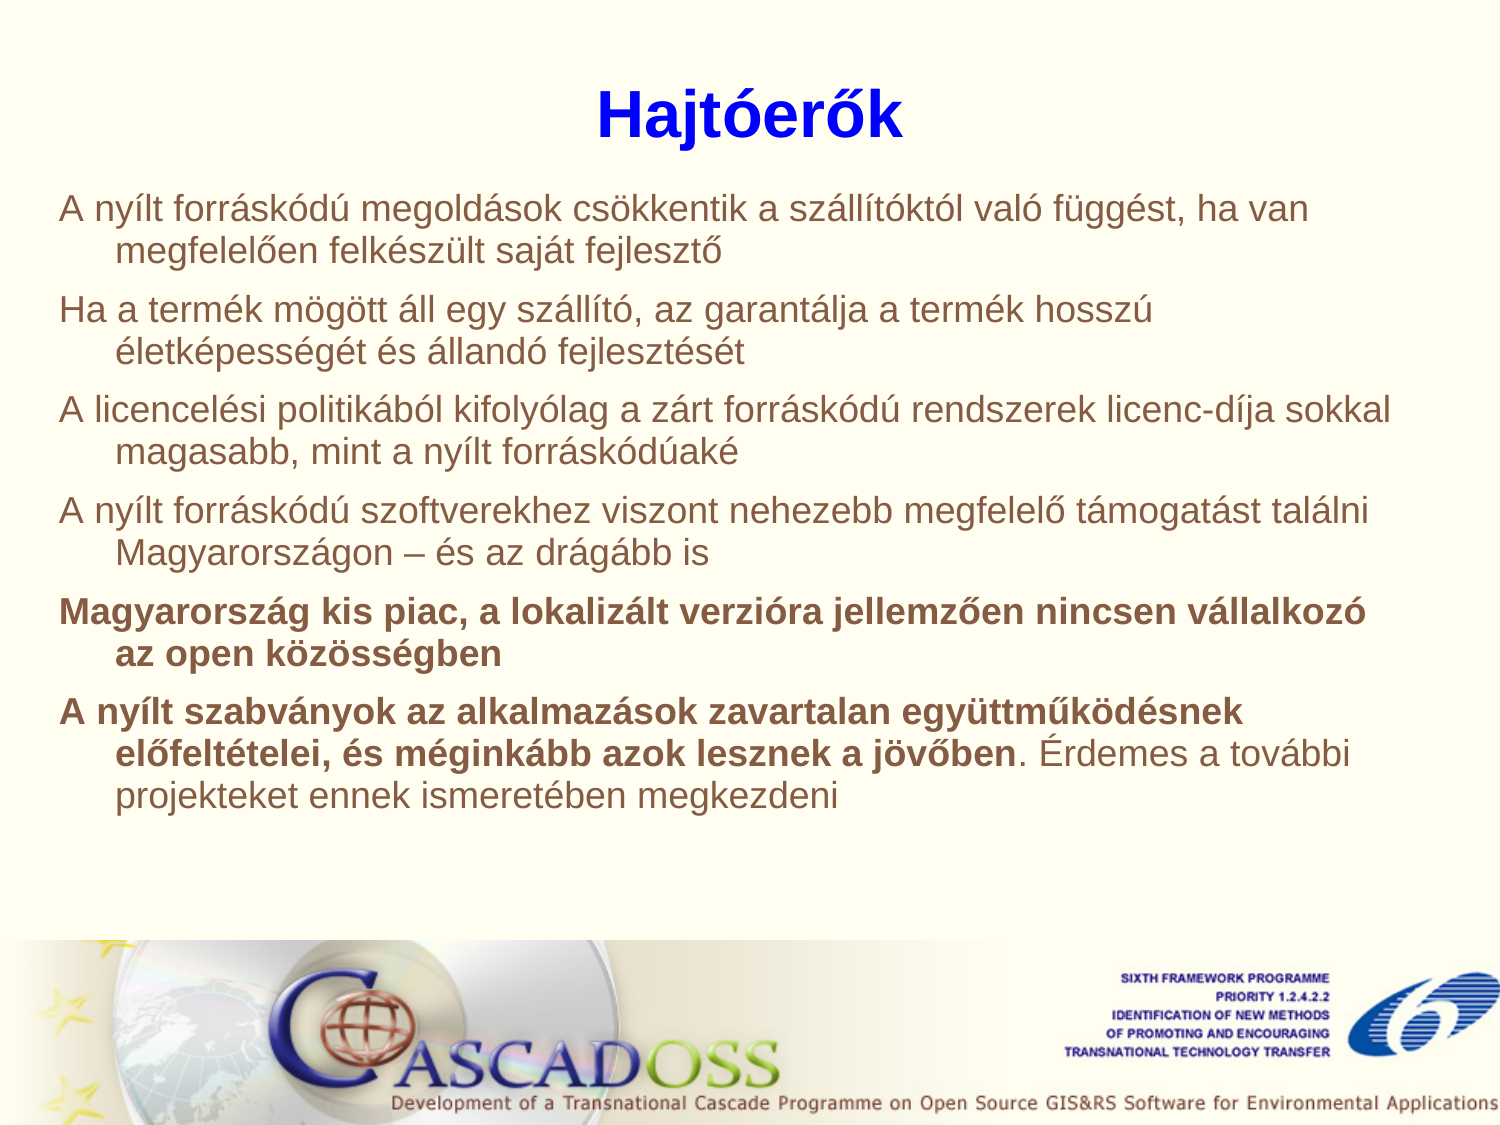

# Hajtóerők
A nyílt forráskódú megoldások csökkentik a szállítóktól való függést, ha van megfelelően felkészült saját fejlesztő
Ha a termék mögött áll egy szállító, az garantálja a termék hosszú életképességét és állandó fejlesztését
A licencelési politikából kifolyólag a zárt forráskódú rendszerek licenc-díja sokkal magasabb, mint a nyílt forráskódúaké
A nyílt forráskódú szoftverekhez viszont nehezebb megfelelő támogatást találni Magyarországon – és az drágább is
Magyarország kis piac, a lokalizált verzióra jellemzően nincsen vállalkozó az open közösségben
A nyílt szabványok az alkalmazások zavartalan együttműködésnek előfeltételei, és méginkább azok lesznek a jövőben. Érdemes a további projekteket ennek ismeretében megkezdeni